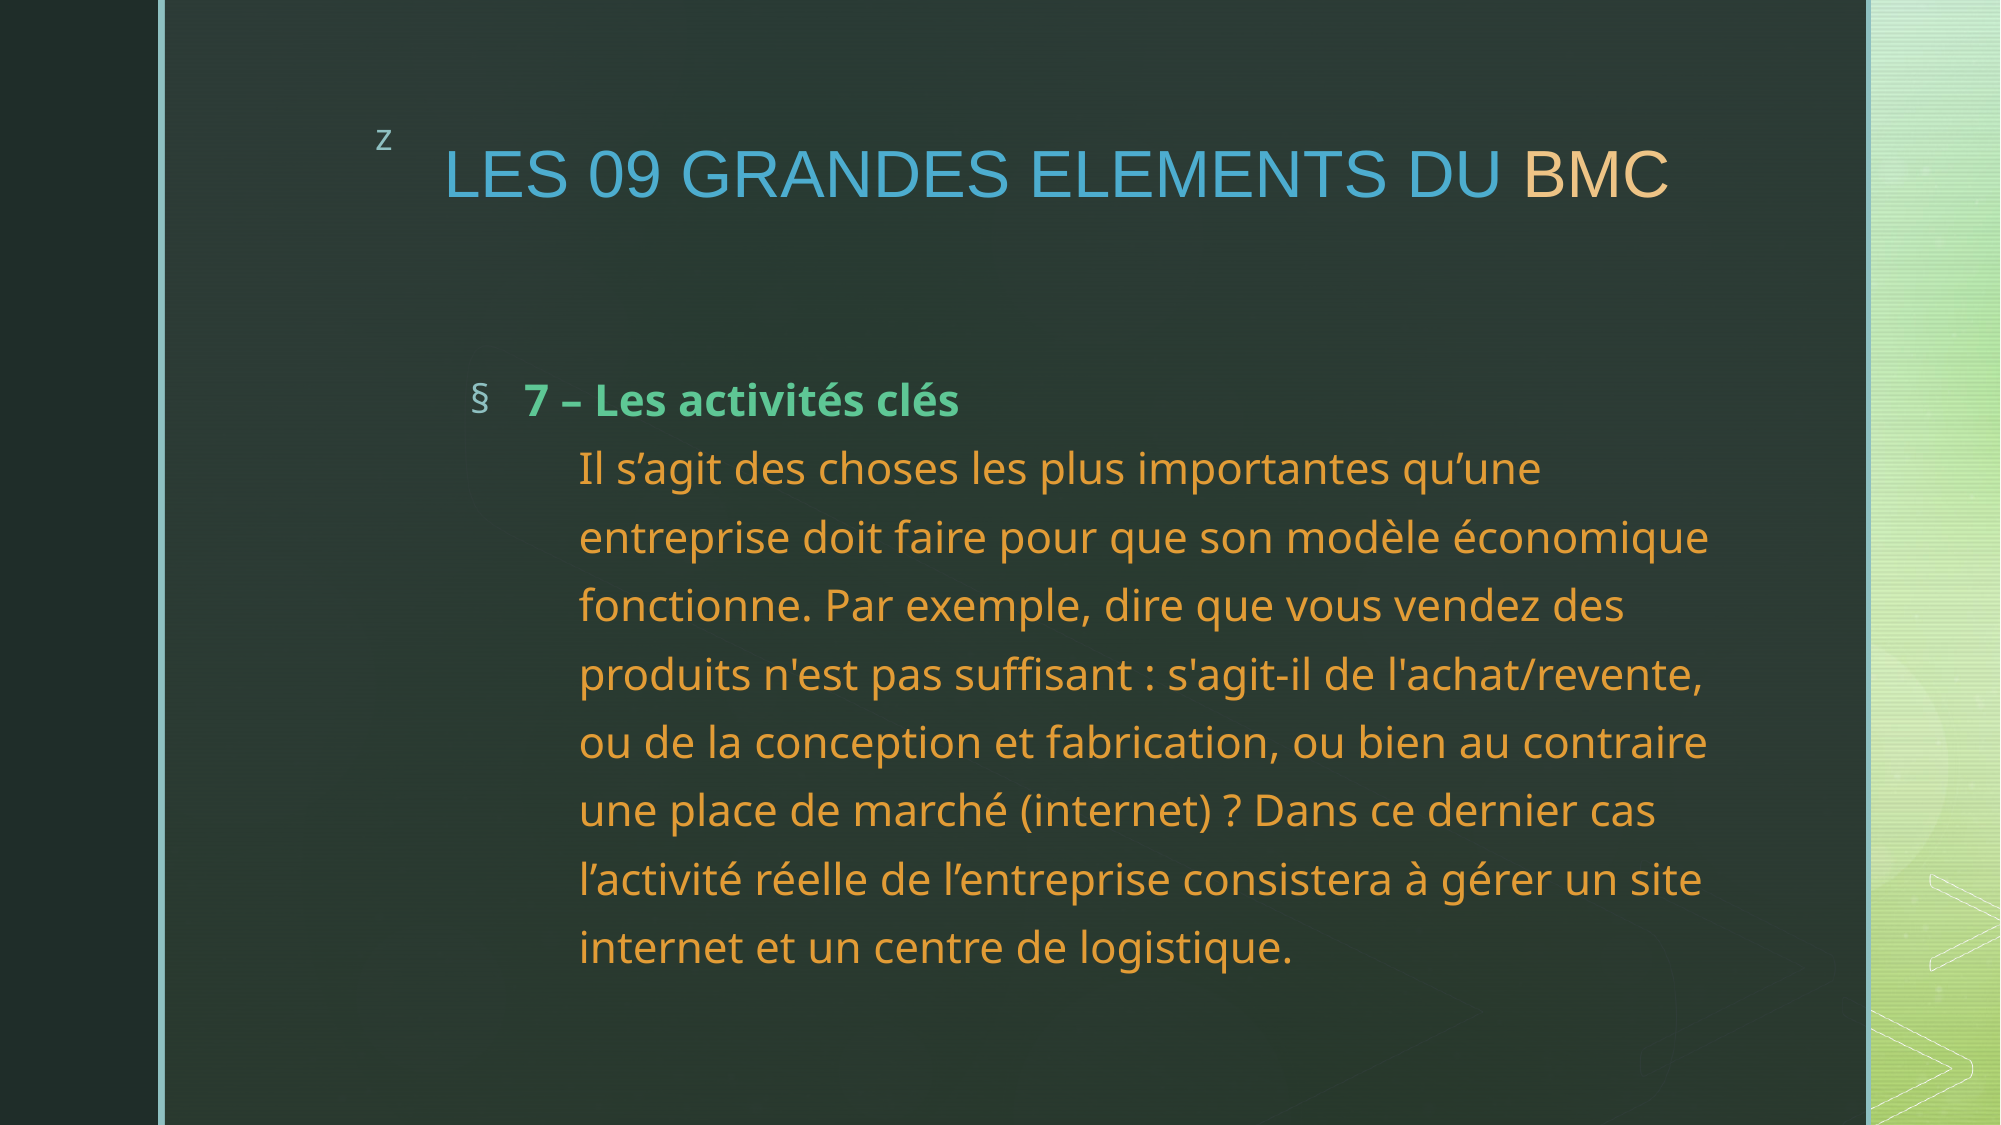

# LES 09 GRANDES ELEMENTS DU BMC
7 – Les activités clés
Il s’agit des choses les plus importantes qu’une entreprise doit faire pour que son modèle économique fonctionne. Par exemple, dire que vous vendez des produits n'est pas suffisant : s'agit-il de l'achat/revente, ou de la conception et fabrication, ou bien au contraire une place de marché (internet) ? Dans ce dernier cas l’activité réelle de l’entreprise consistera à gérer un site internet et un centre de logistique.